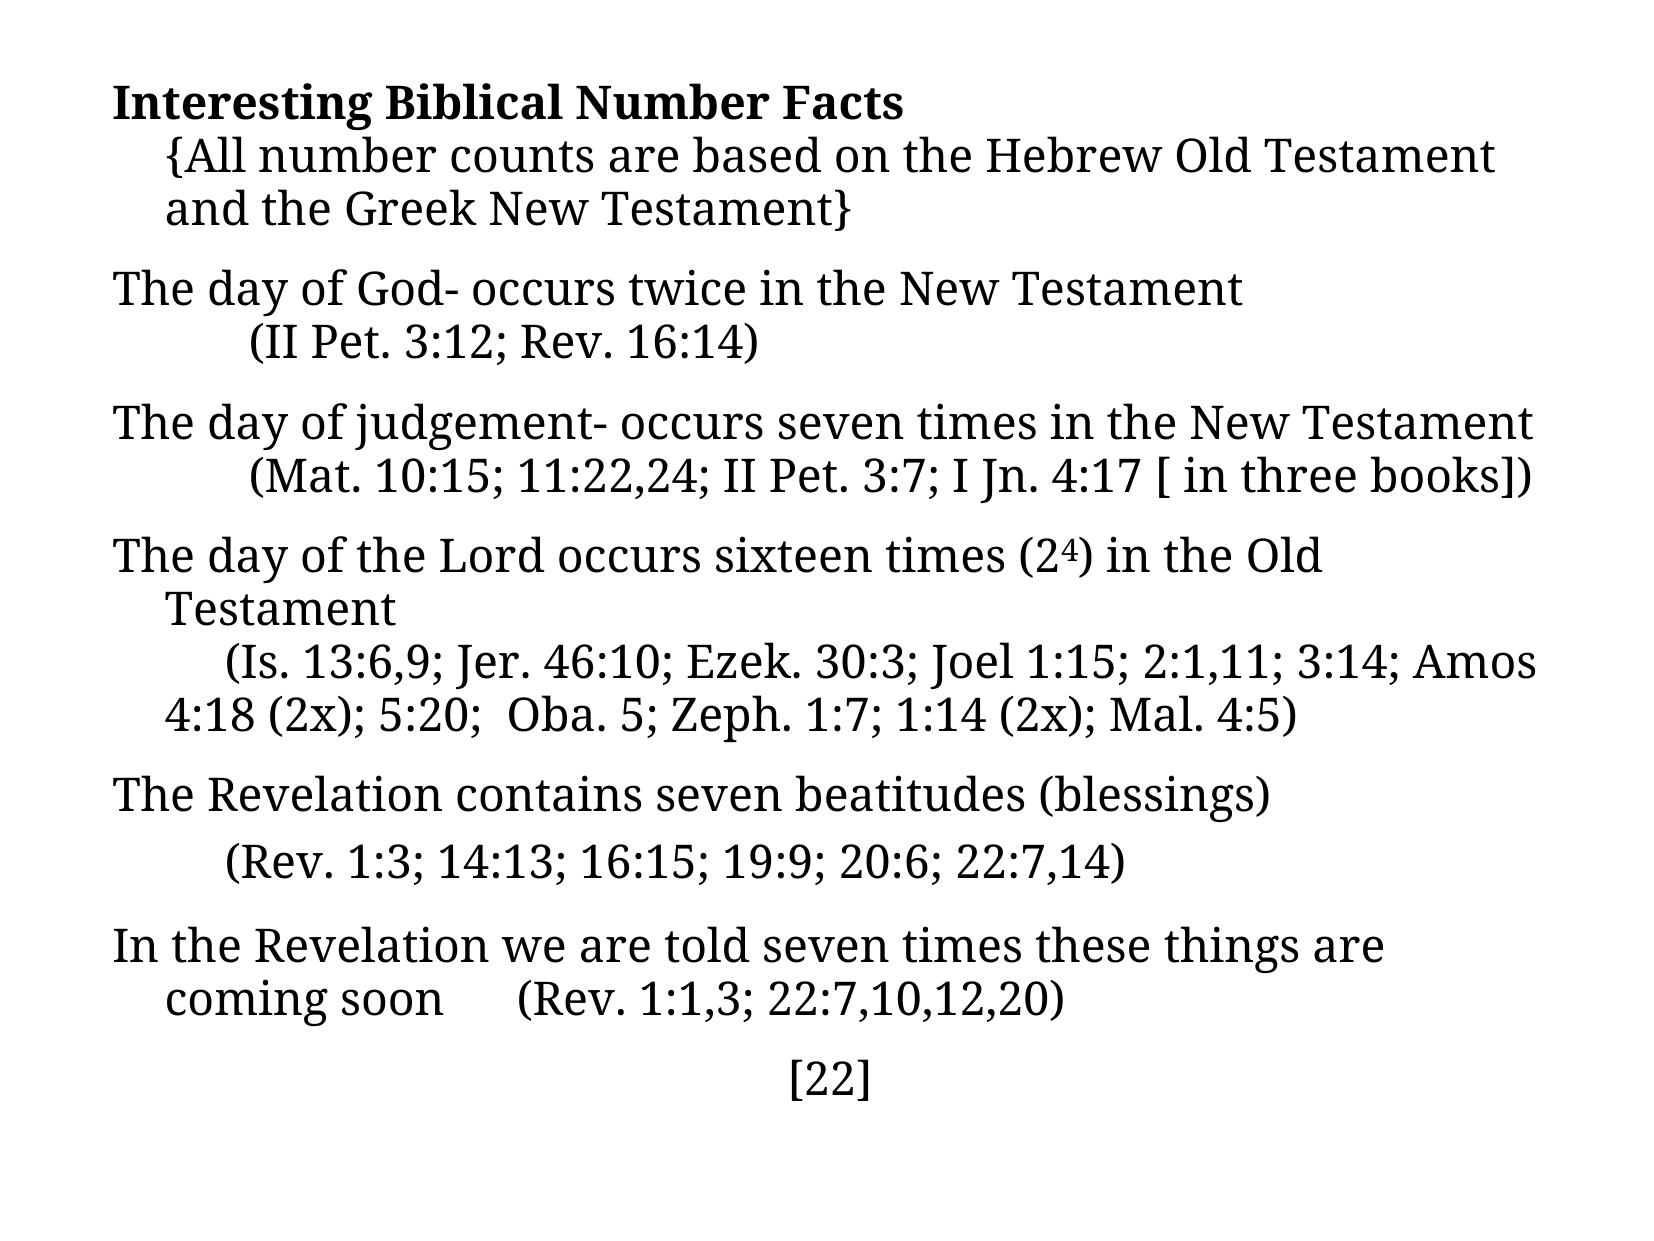

# Interesting Biblical Number Facts {All number counts are based on the Hebrew Old Testament and the Greek New Testament}
The day of God- occurs twice in the New Testament
 (II Pet. 3:12; Rev. 16:14)
The day of judgement- occurs seven times in the New Testament
 (Mat. 10:15; 11:22,24; II Pet. 3:7; I Jn. 4:17 [ in three books])
The day of the Lord occurs sixteen times (24) in the Old Testament
 (Is. 13:6,9; Jer. 46:10; Ezek. 30:3; Joel 1:15; 2:1,11; 3:14; Amos 4:18 (2x); 5:20; Oba. 5; Zeph. 1:7; 1:14 (2x); Mal. 4:5)
The Revelation contains seven beatitudes (blessings)
 (Rev. 1:3; 14:13; 16:15; 19:9; 20:6; 22:7,14)
In the Revelation we are told seven times these things are coming soon (Rev. 1:1,3; 22:7,10,12,20)
[22]